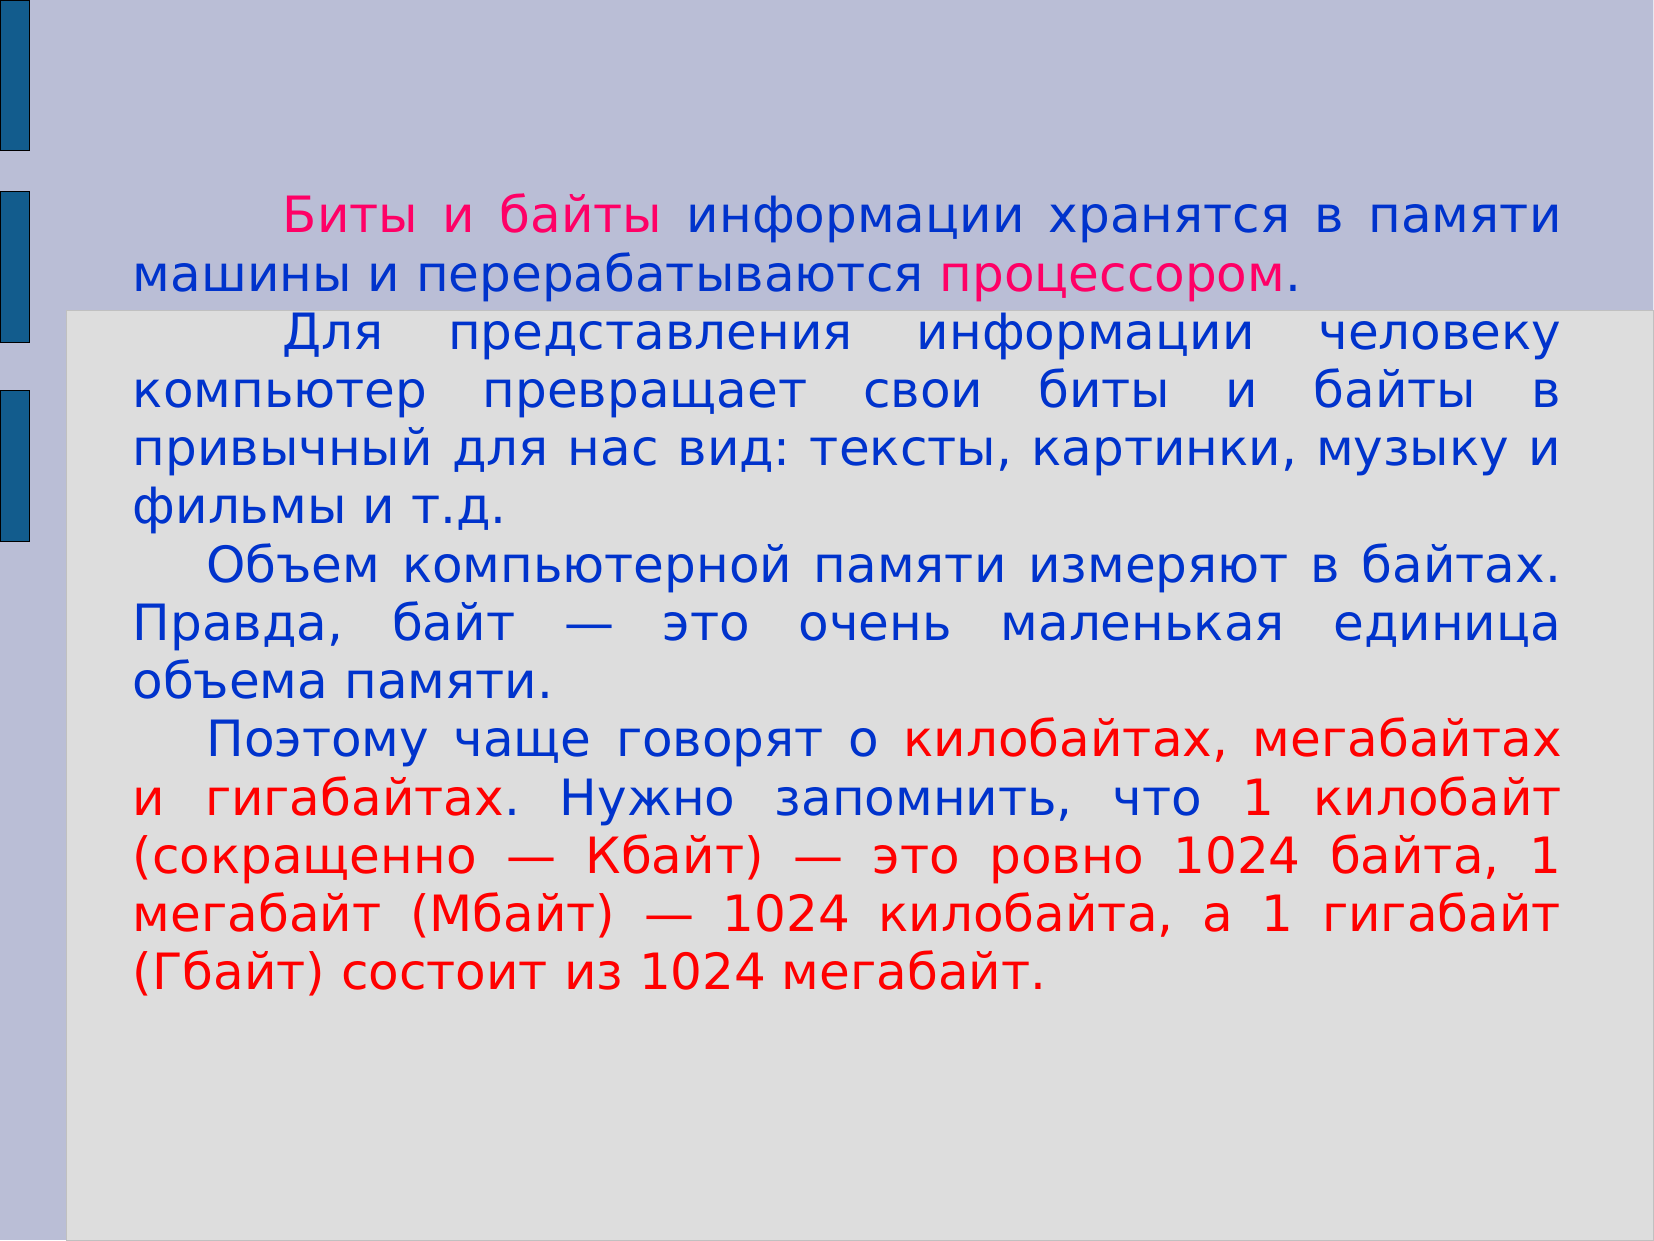

Биты и байты информации хранятся в памяти машины и перерабатываются процессором.
	Для представления информации человеку компьютер превращает свои биты и байты в привычный для нас вид: тексты, картинки, музыку и фильмы и т.д.
	Объем компьютерной памяти измеряют в байтах. Правда, байт — это очень маленькая единица объема памяти.
	Поэтому чаще говорят о килобайтах, мегабайтах и гигабайтах. Нужно запомнить, что 1 килобайт (сокращенно — Кбайт) — это ровно 1024 байта, 1 мегабайт (Мбайт) — 1024 килобайта, а 1 гигабайт (Гбайт) состоит из 1024 мегабайт.